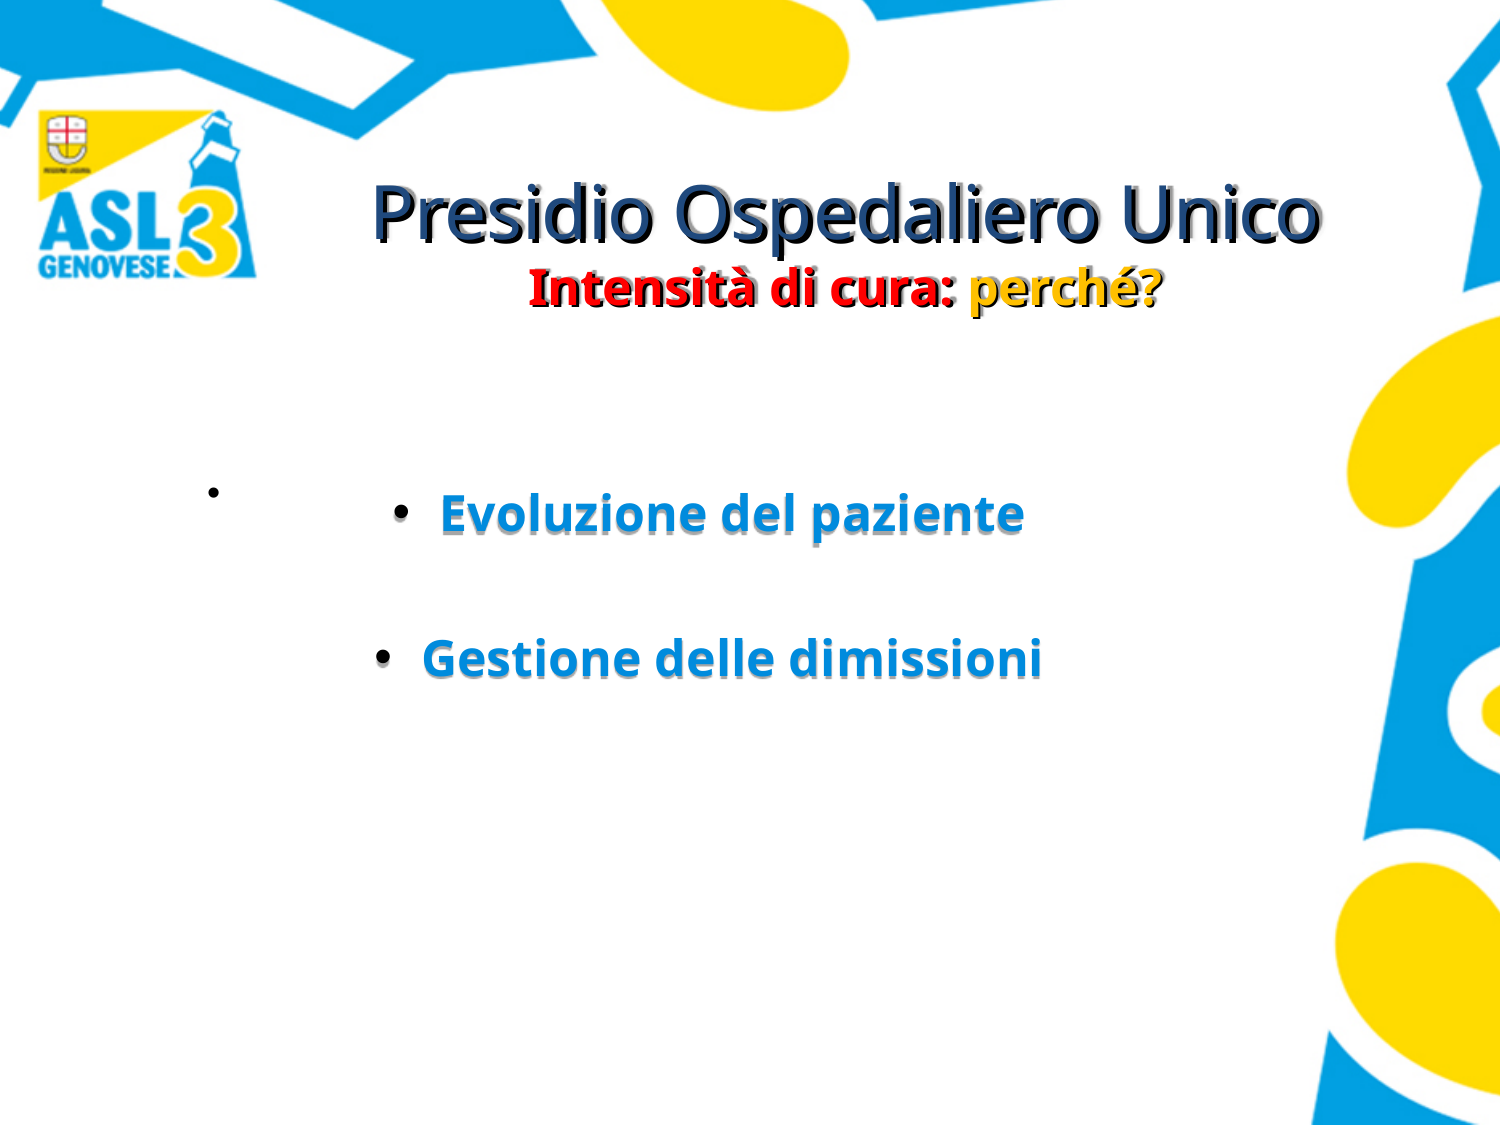

# Presidio Ospedaliero Unico Intensità di cura: perché?
Evoluzione del paziente
Gestione delle dimissioni